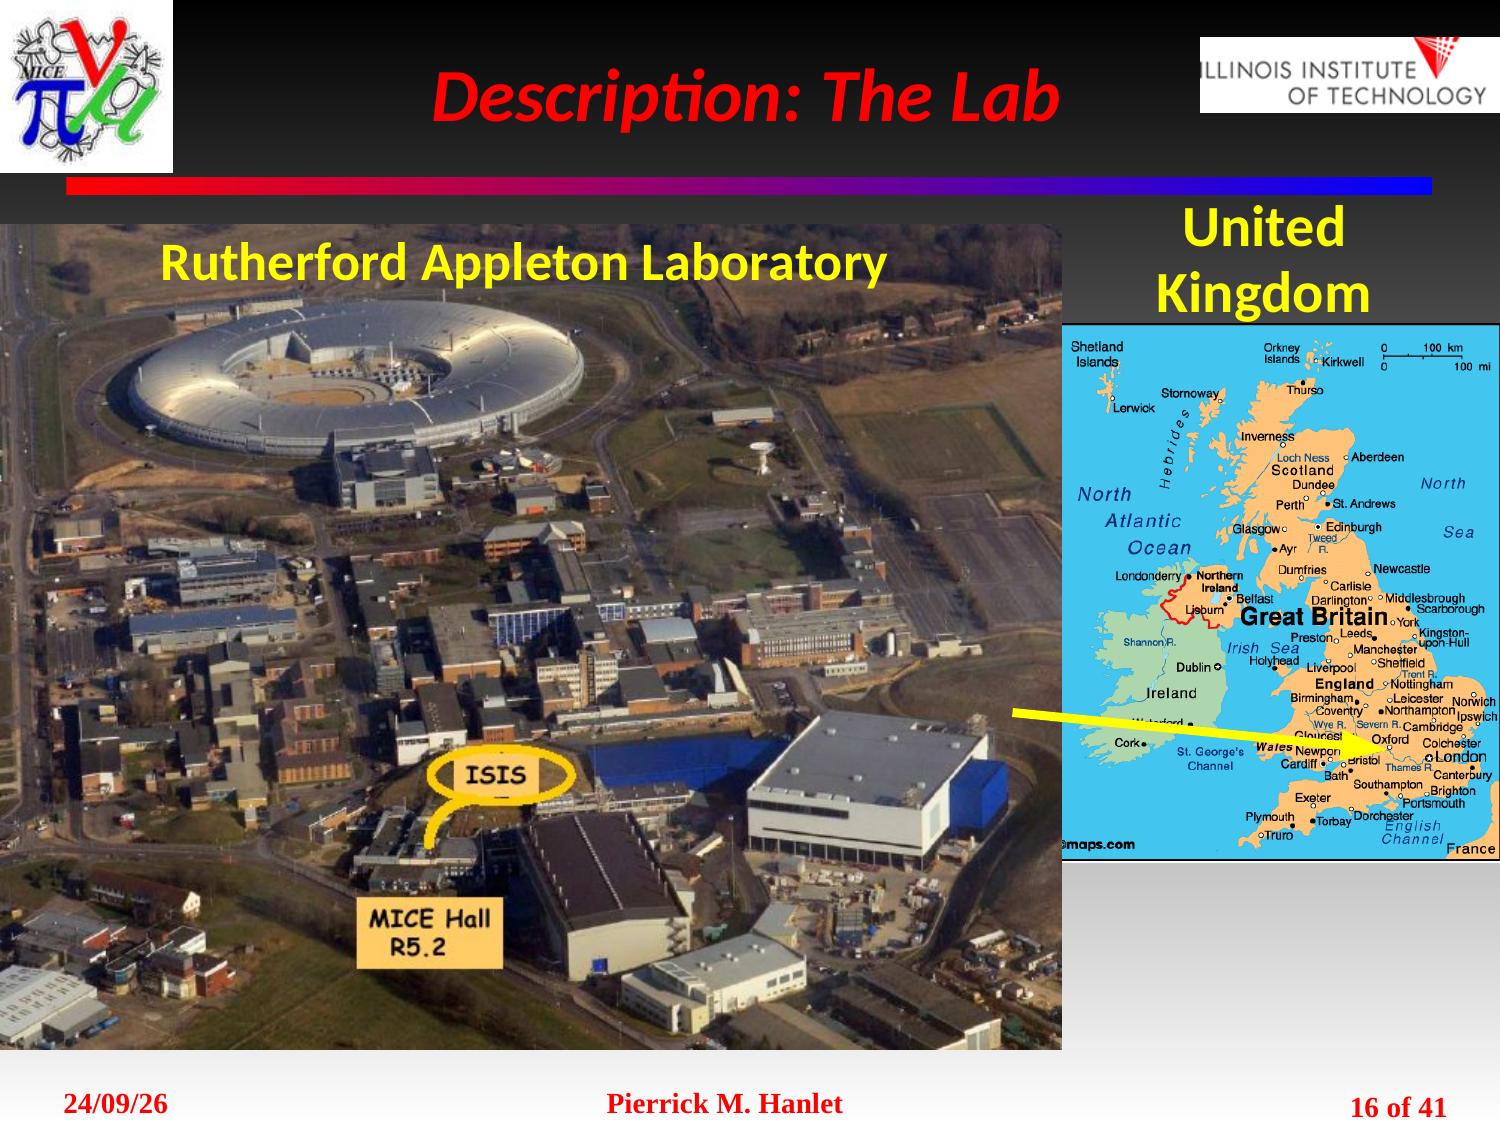

# Description: The Lab
United
Kingdom
Rutherford Appleton Laboratory
16
Pierrick Hanlet